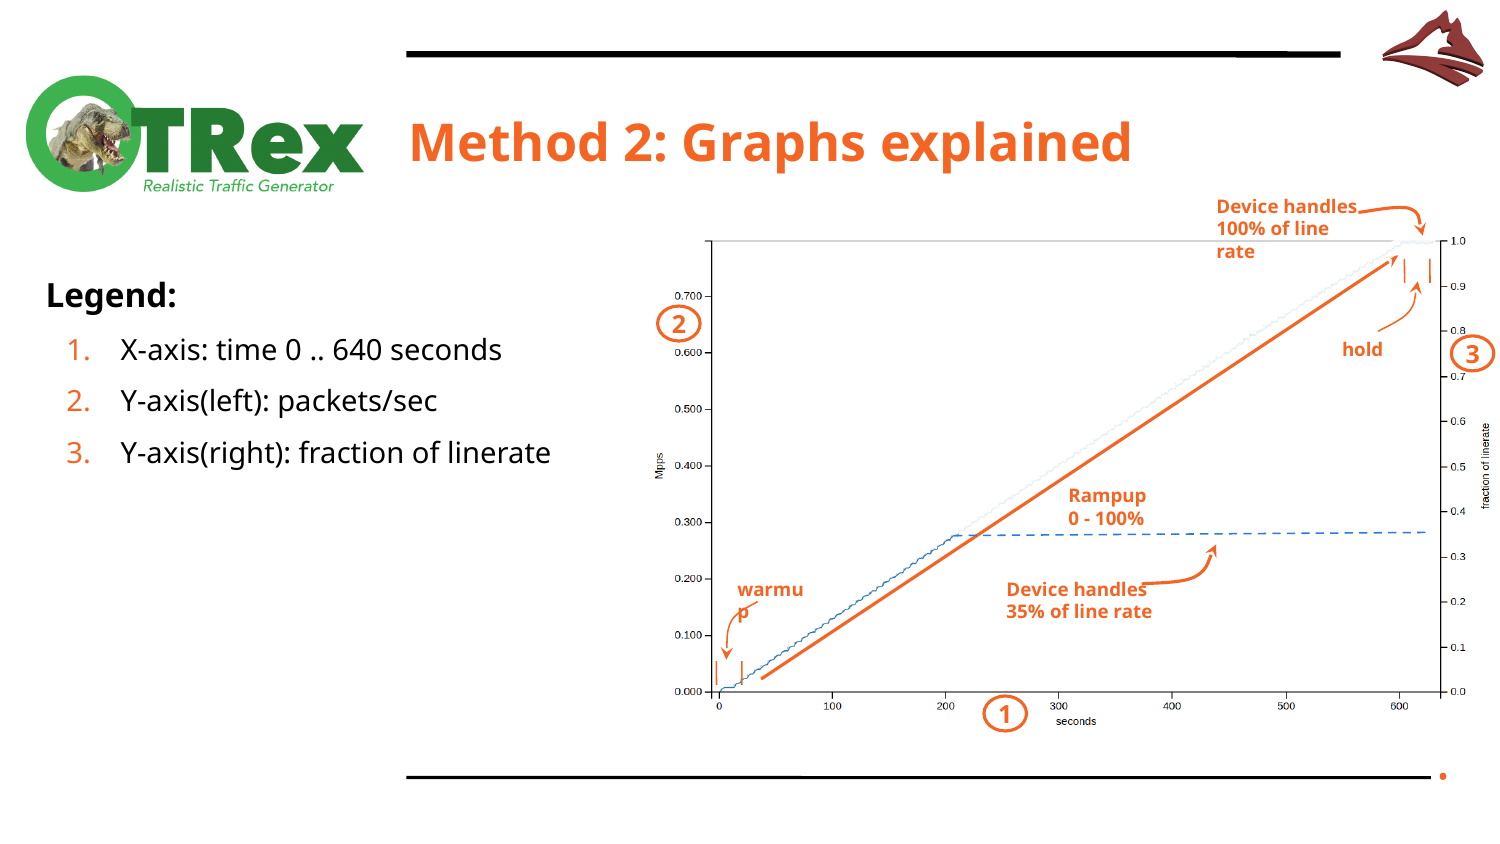

# Method 2: Graphs explained
Device handles 100% of line rate
Legend:
X-axis: time 0 .. 640 seconds
Y-axis(left): packets/sec
Y-axis(right): fraction of linerate
2
hold
3
Rampup 0 - 100%
warmup
Device handles 35% of line rate
1
•